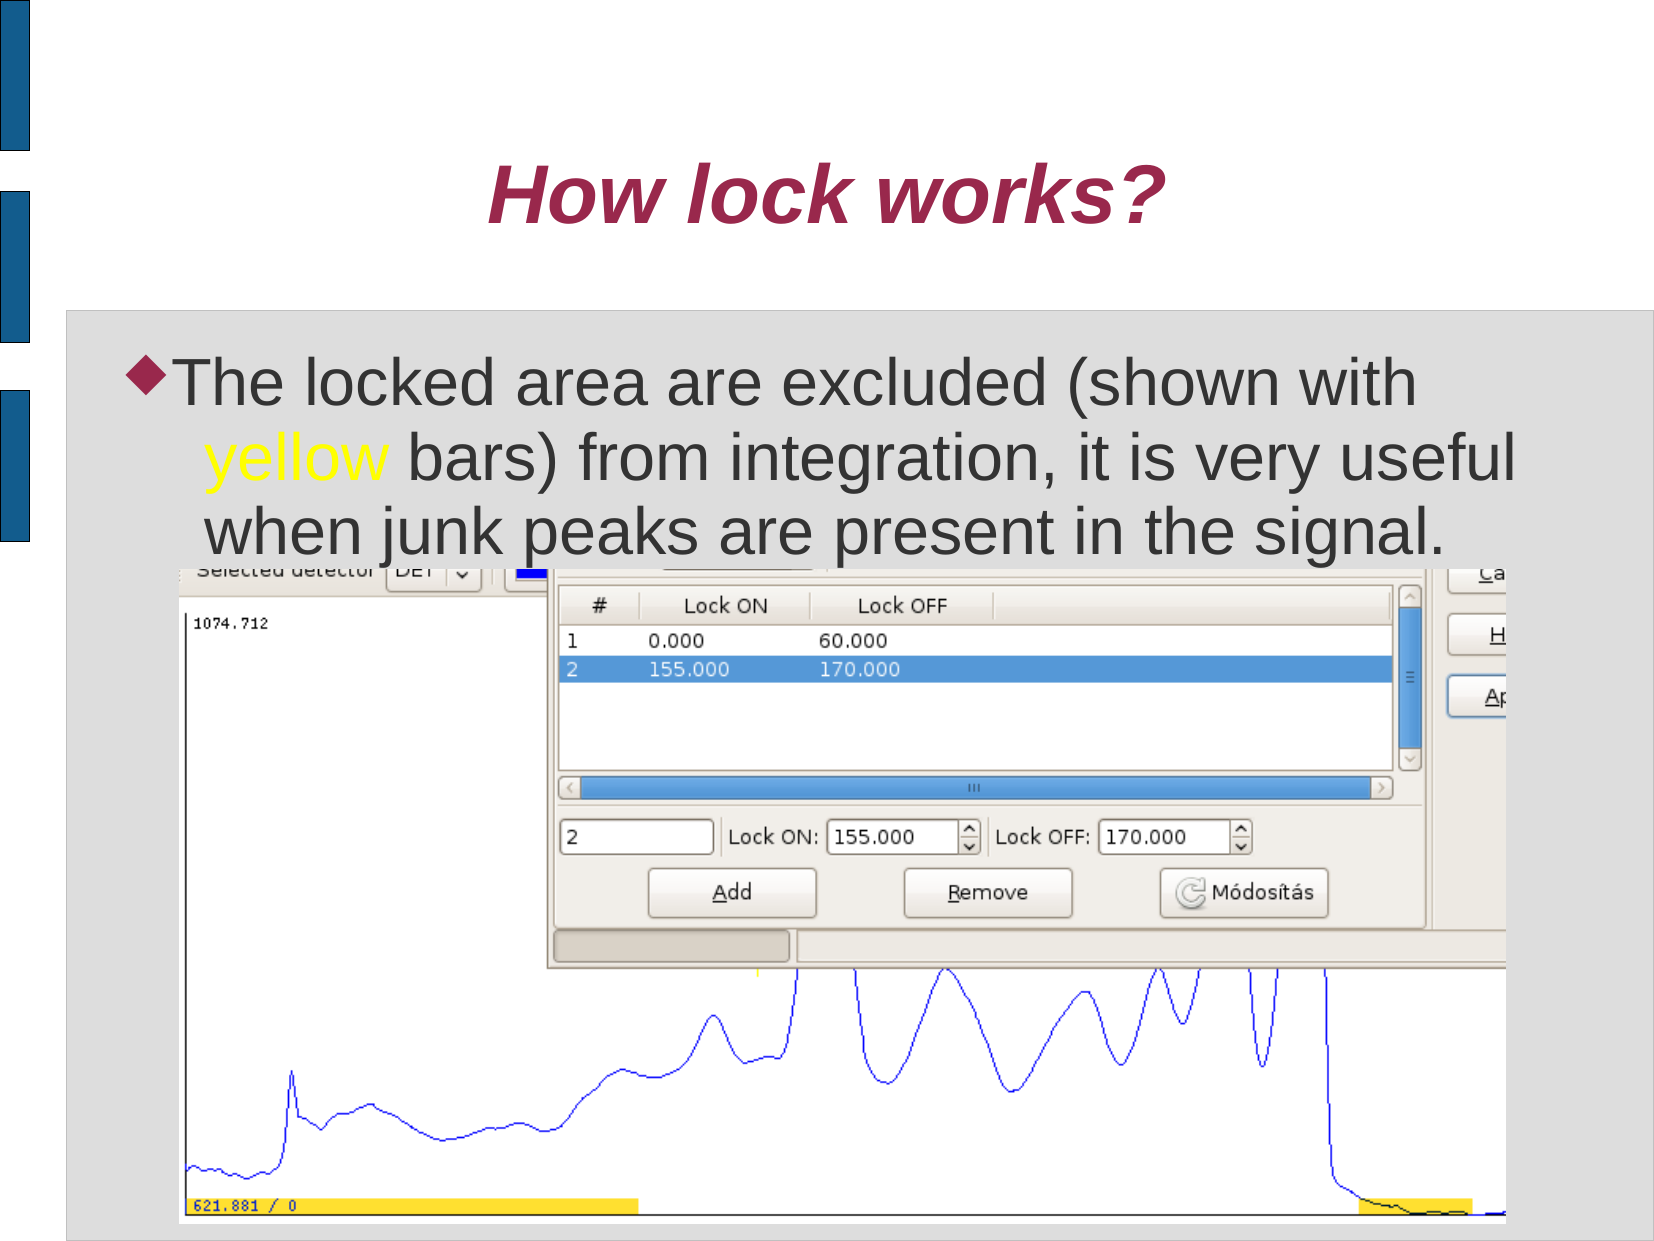

# How lock works?
The locked area are excluded (shown with yellow bars) from integration, it is very useful when junk peaks are present in the signal.